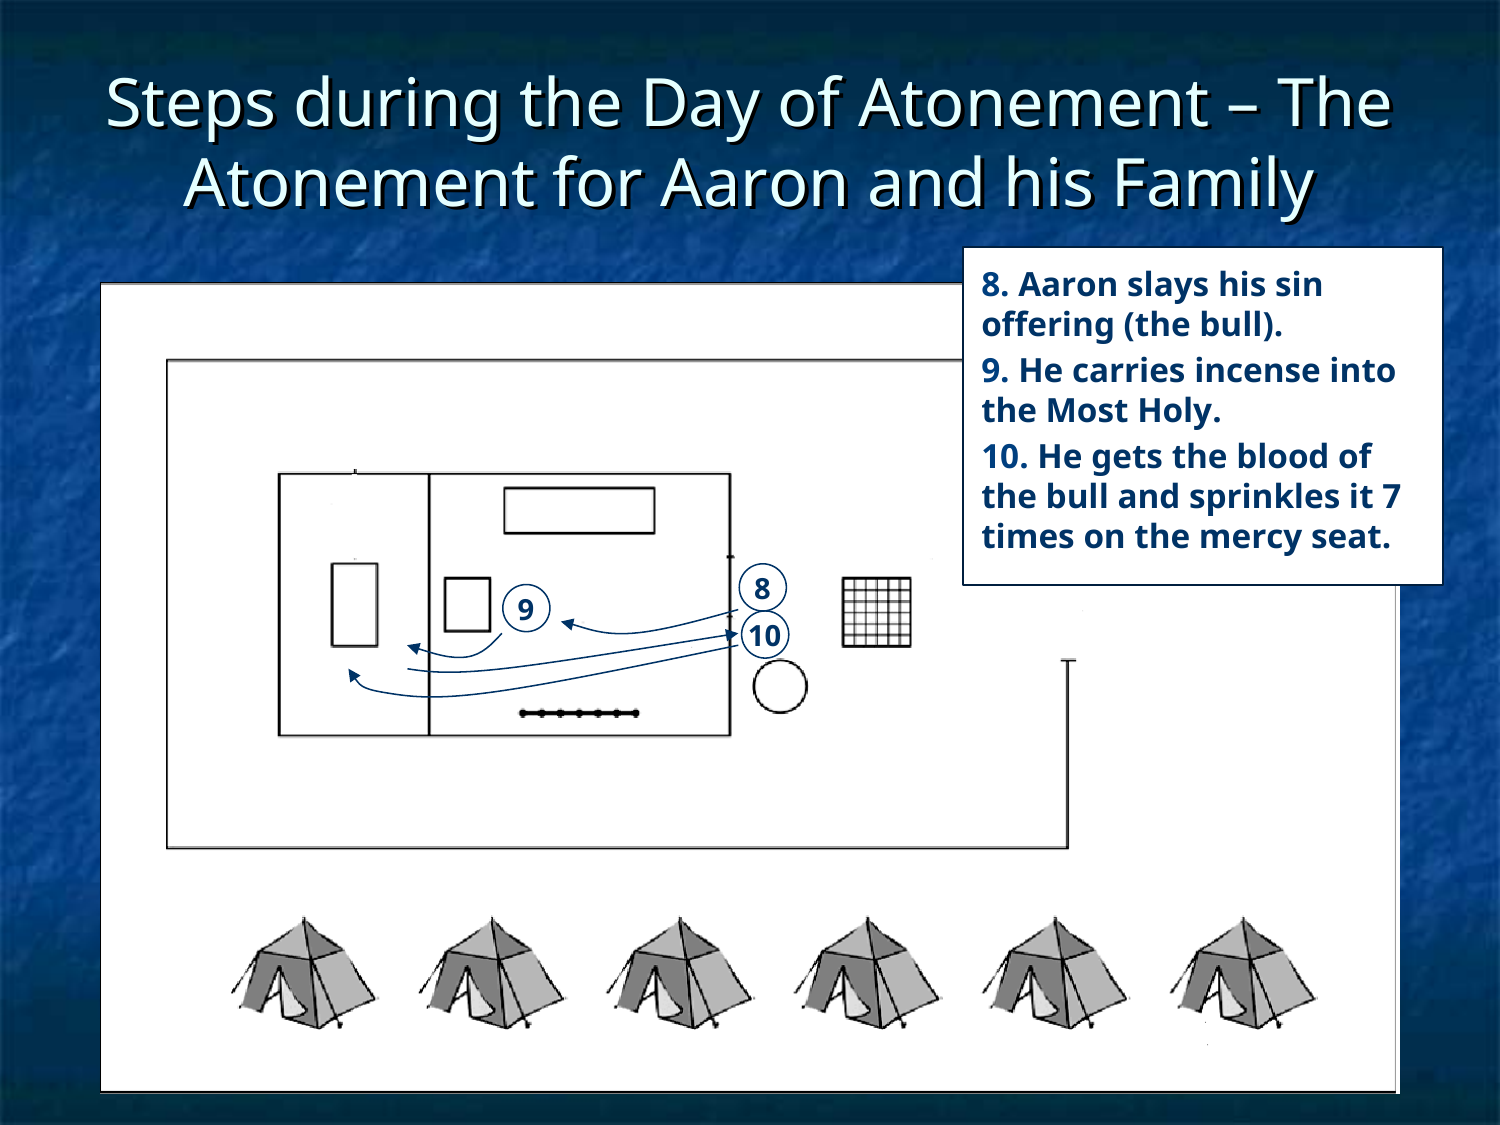

# Steps during the Day of Atonement – The Atonement for Aaron and his Family
Aaron slays his sin offering (the bull).
He carries incense into the Most Holy.
He gets the blood of the bull and sprinkles it 7 times on the mercy seat.
 Aaron slays his sin offering (the bull).
 He gets the blood of the bull and sprinkles it 7 times on the mercy seat.
8
9
10